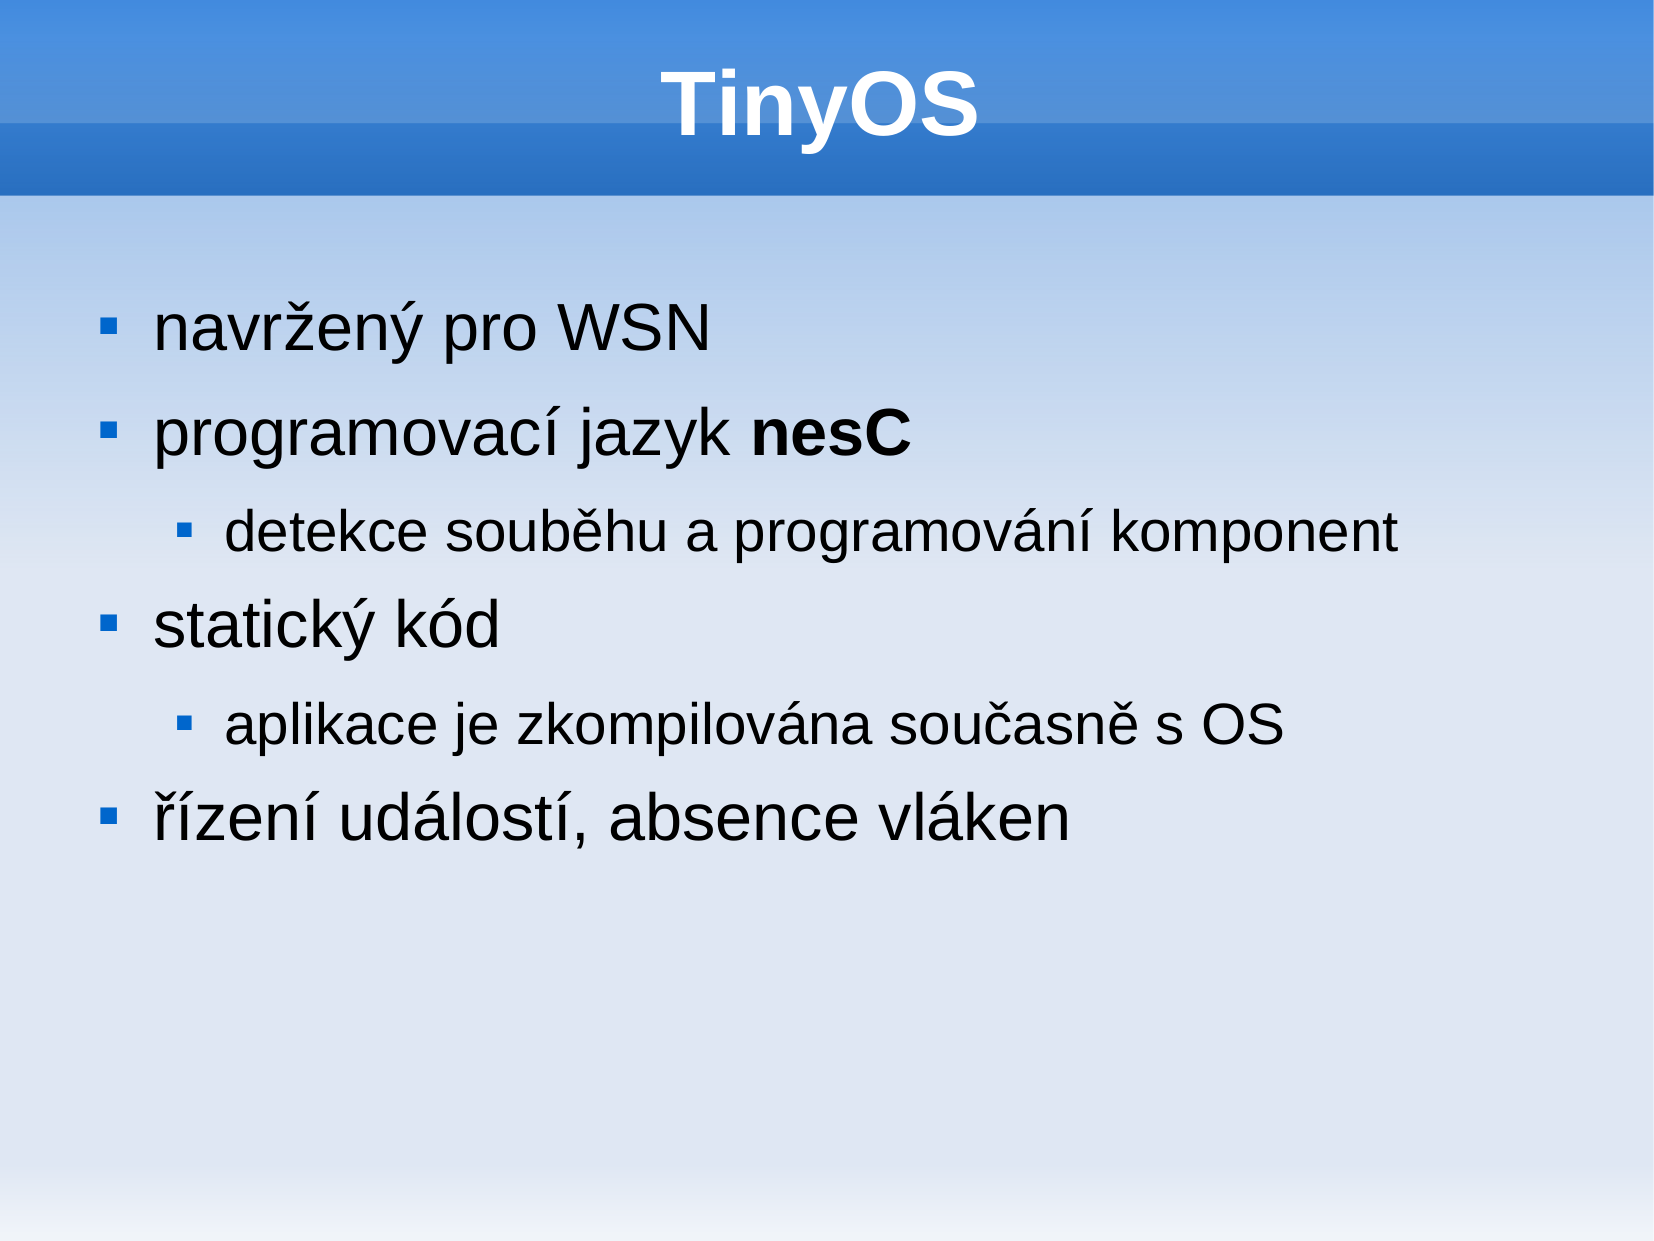

# TinyOS
navržený pro WSN
programovací jazyk nesC
detekce souběhu a programování komponent
statický kód
aplikace je zkompilována současně s OS
řízení událostí, absence vláken